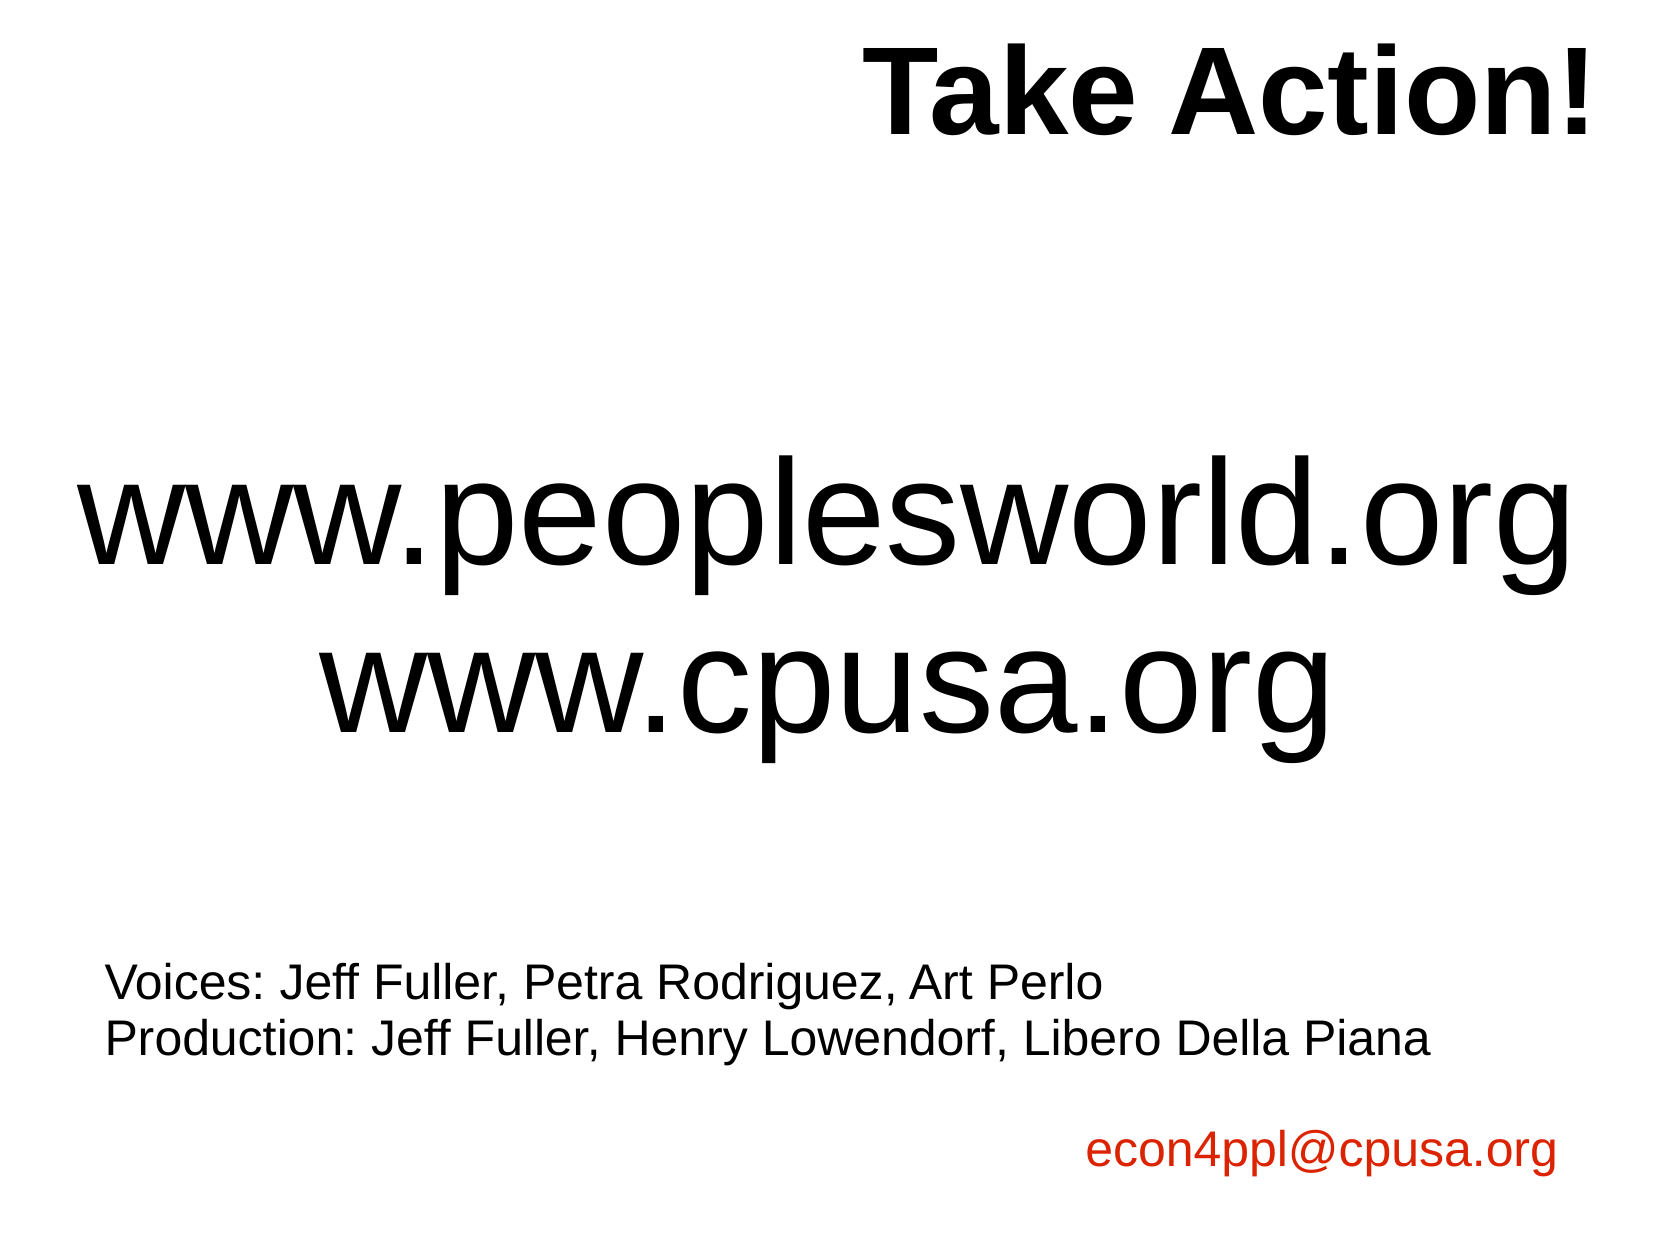

Take Action!
www.peoplesworld.org
www.cpusa.org
Voices: Jeff Fuller, Petra Rodriguez, Art Perlo
Production: Jeff Fuller, Henry Lowendorf, Libero Della Piana
econ4ppl@cpusa.org